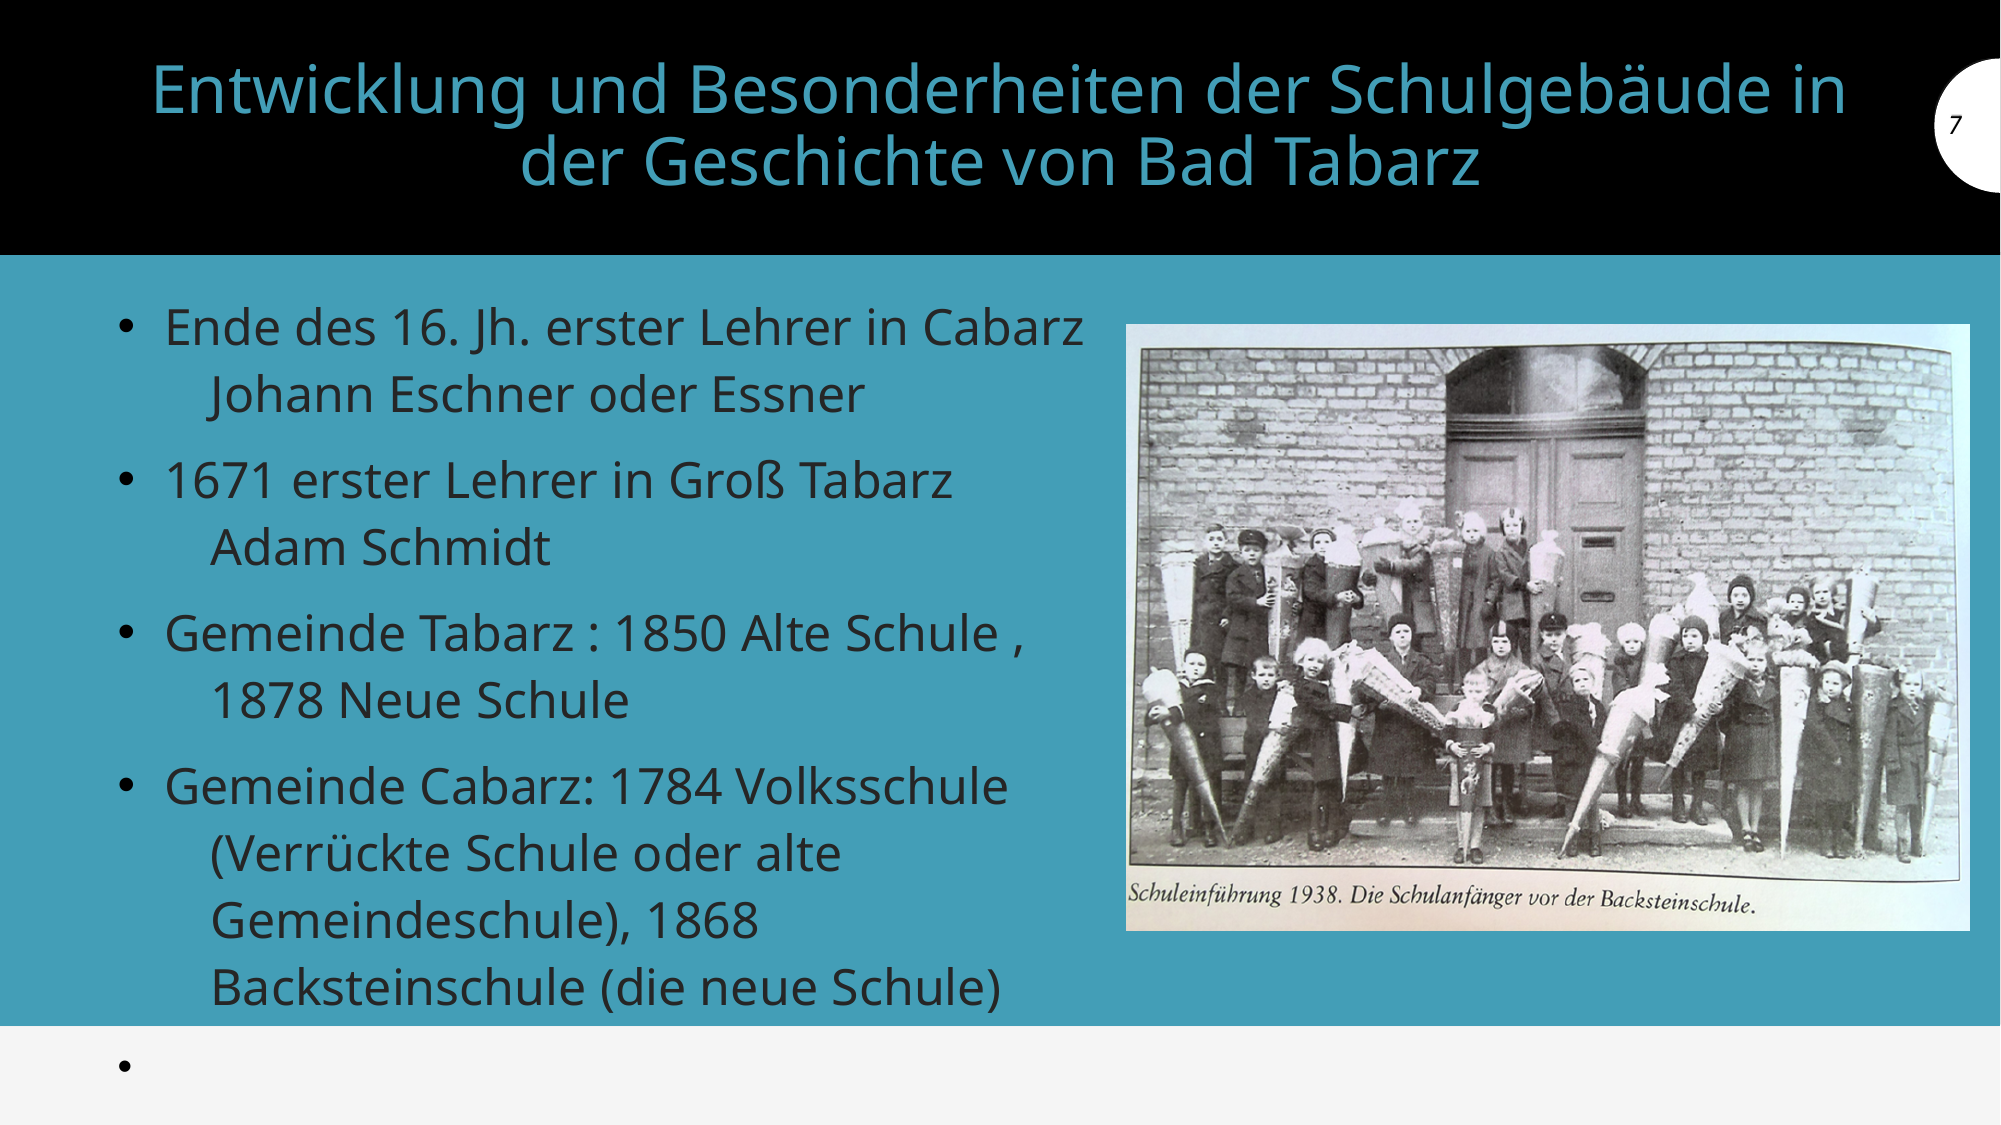

Entwicklung und Besonderheiten der Schulgebäude in der Geschichte von Bad Tabarz
# Ende des 16. Jh. erster Lehrer in Cabarz Johann Eschner oder Essner
1671 erster Lehrer in Groß Tabarz Adam Schmidt
Gemeinde Tabarz : 1850 Alte Schule , 1878 Neue Schule
Gemeinde Cabarz: 1784 Volksschule (Verrückte Schule oder alte Gemeindeschule), 1868 Backsteinschule (die neue Schule)